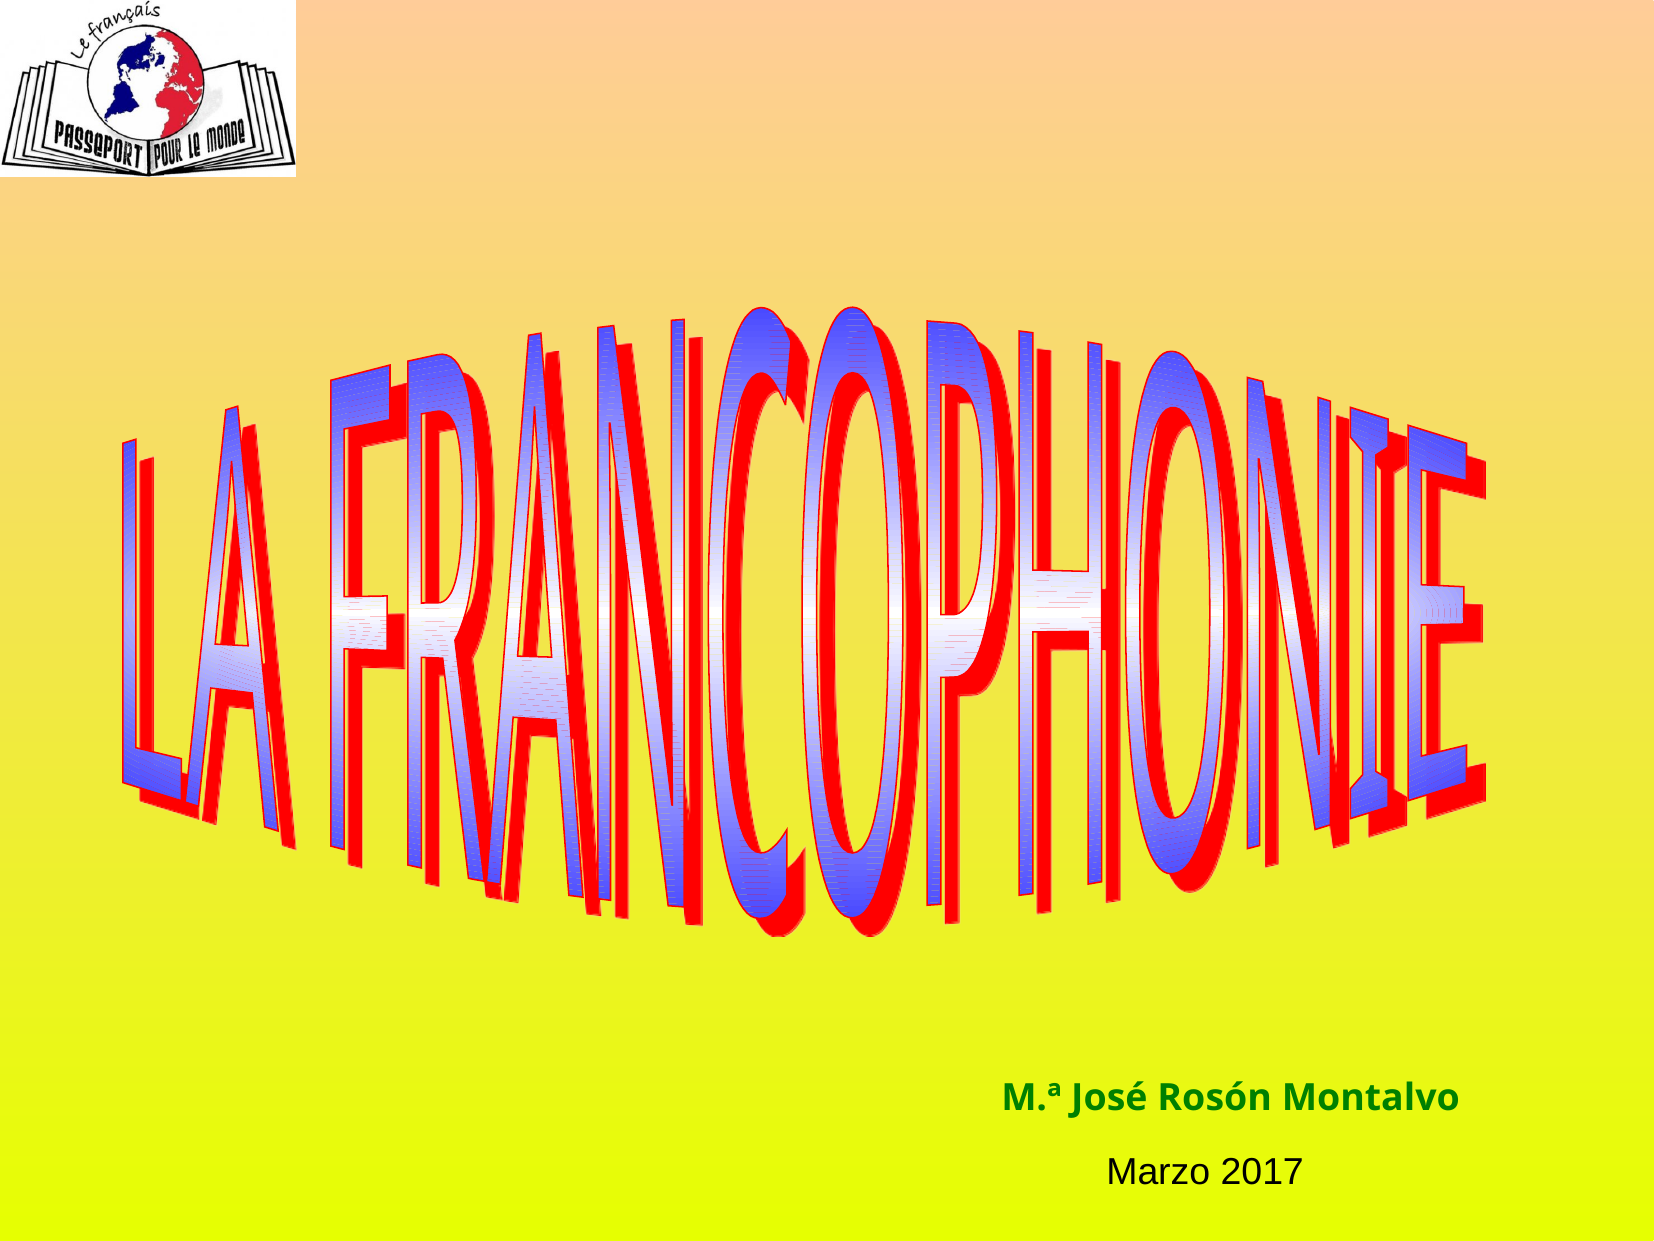

#
LA FRANCOPHONIE
M.ª José Rosón Montalvo
Marzo 2017